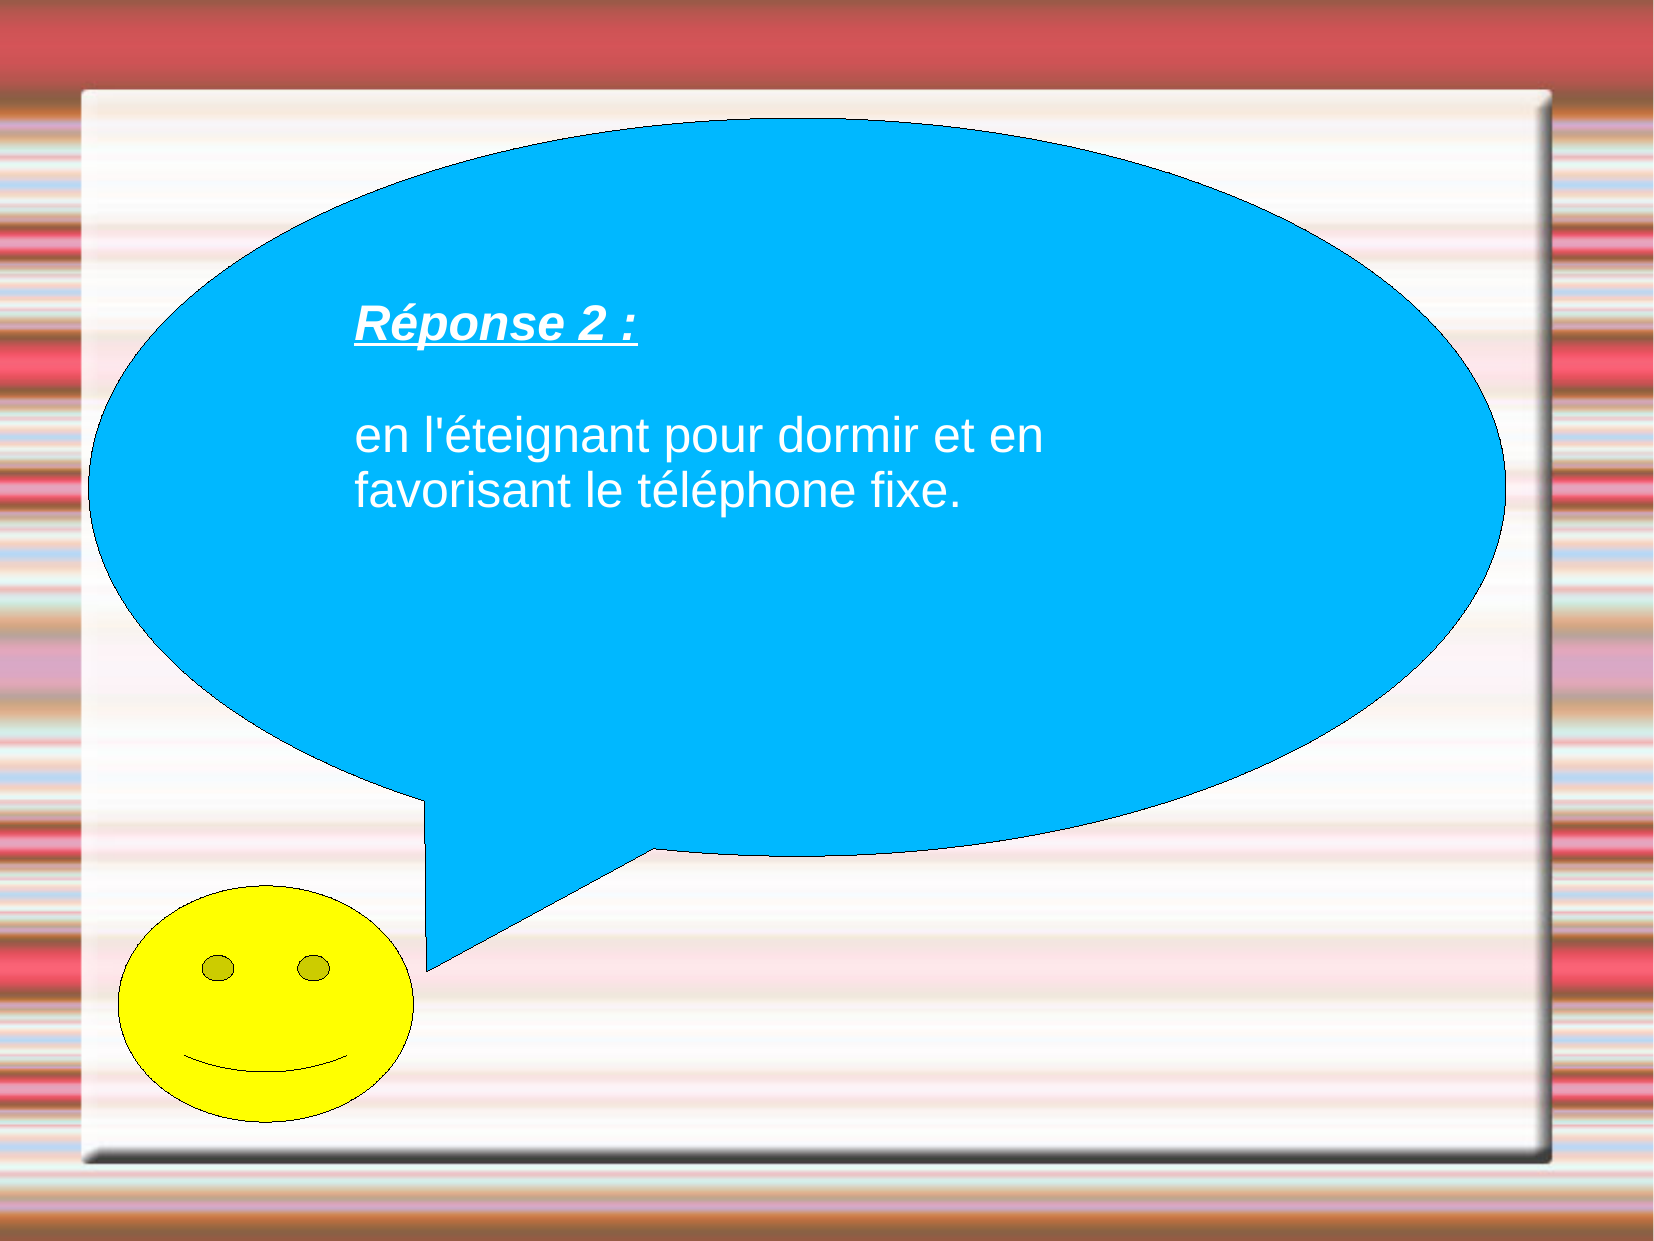

Réponse 2 :
en l'éteignant pour dormir et en favorisant le téléphone fixe.